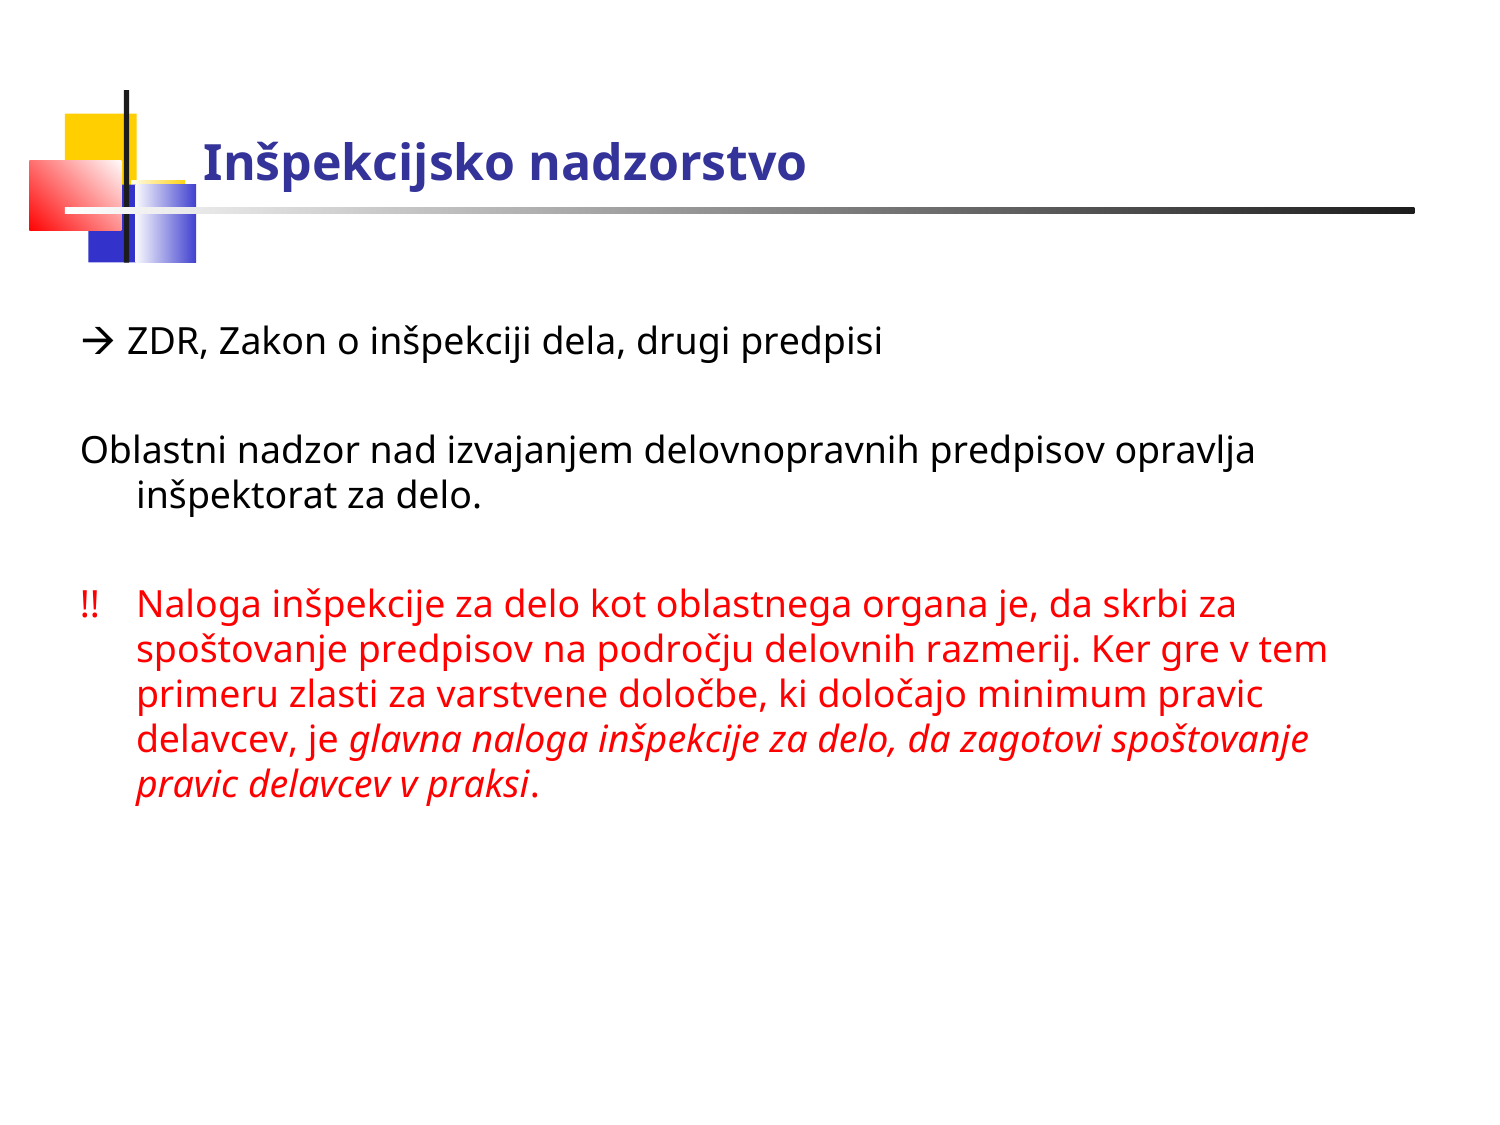

# Inšpekcijsko nadzorstvo
 ZDR, Zakon o inšpekciji dela, drugi predpisi
Oblastni nadzor nad izvajanjem delovnopravnih predpisov opravlja inšpektorat za delo.
!!	Naloga inšpekcije za delo kot oblastnega organa je, da skrbi za spoštovanje predpisov na področju delovnih razmerij. Ker gre v tem primeru zlasti za varstvene določbe, ki določajo minimum pravic delavcev, je glavna naloga inšpekcije za delo, da zagotovi spoštovanje pravic delavcev v praksi.